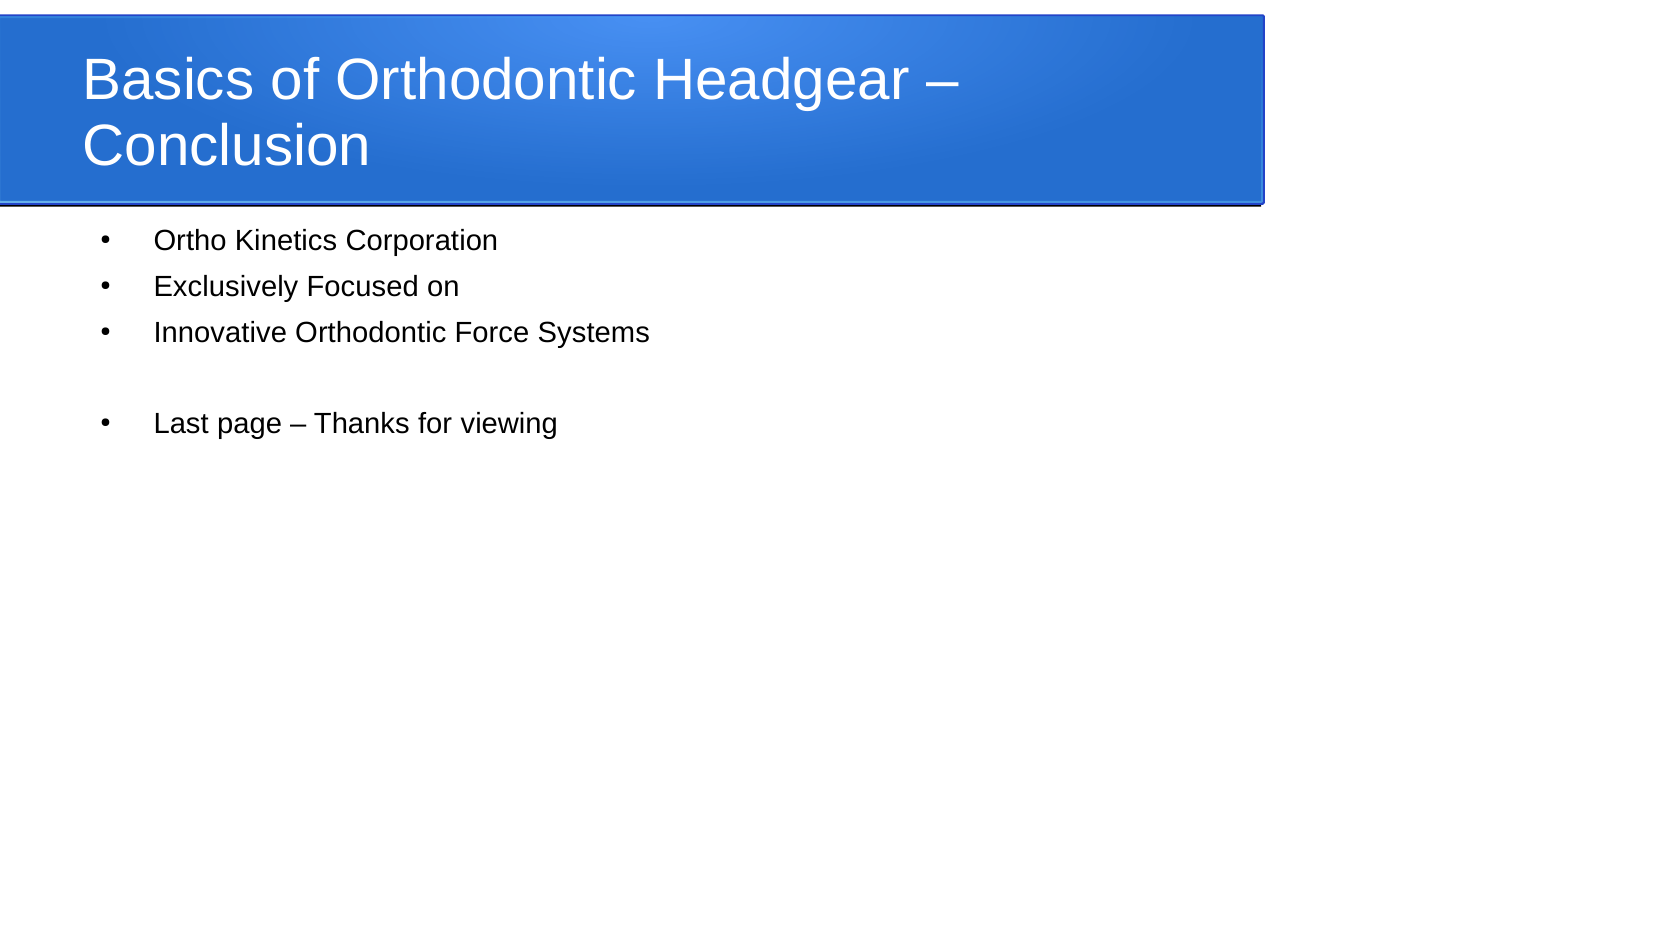

# Basics of Orthodontic Headgear – Conclusion
Ortho Kinetics Corporation
Exclusively Focused on
Innovative Orthodontic Force Systems
Last page – Thanks for viewing